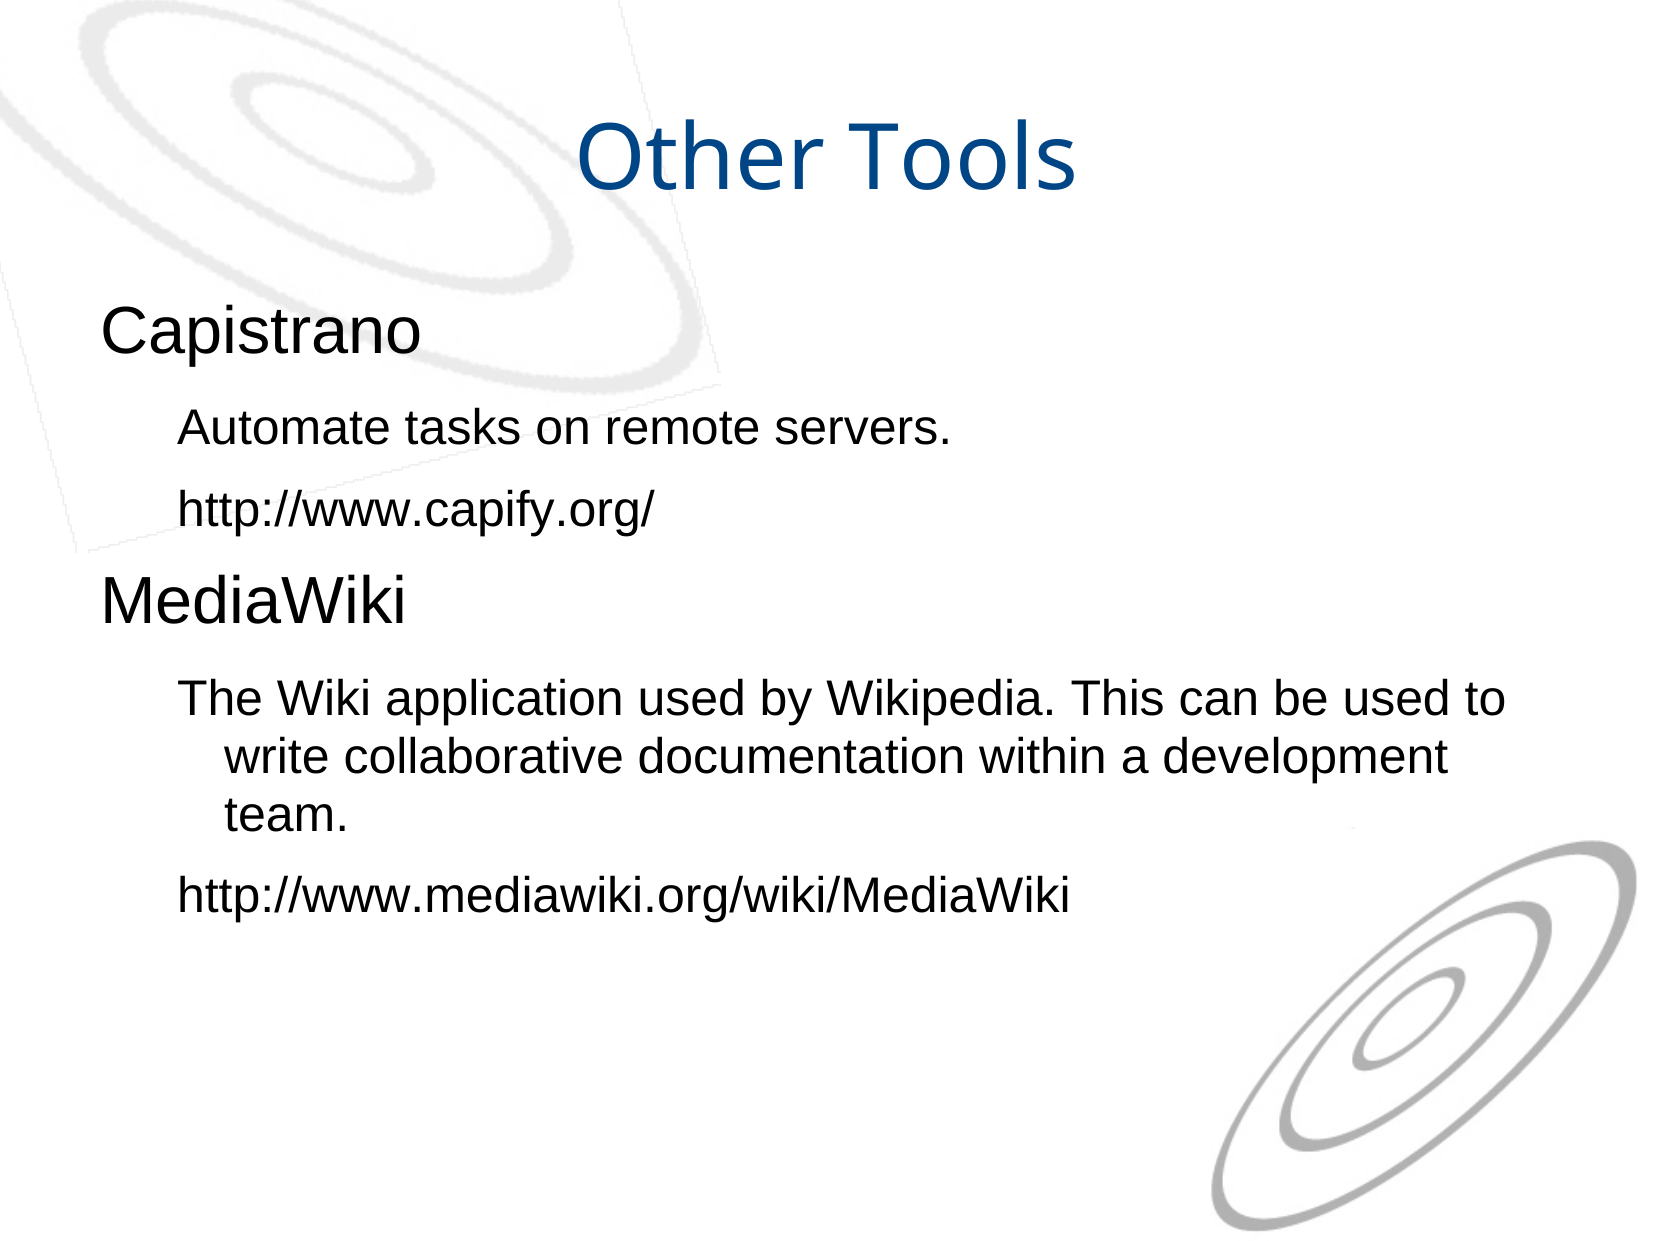

# Other Tools
Capistrano
Automate tasks on remote servers.
http://www.capify.org/
MediaWiki
The Wiki application used by Wikipedia. This can be used to write collaborative documentation within a development team.
http://www.mediawiki.org/wiki/MediaWiki